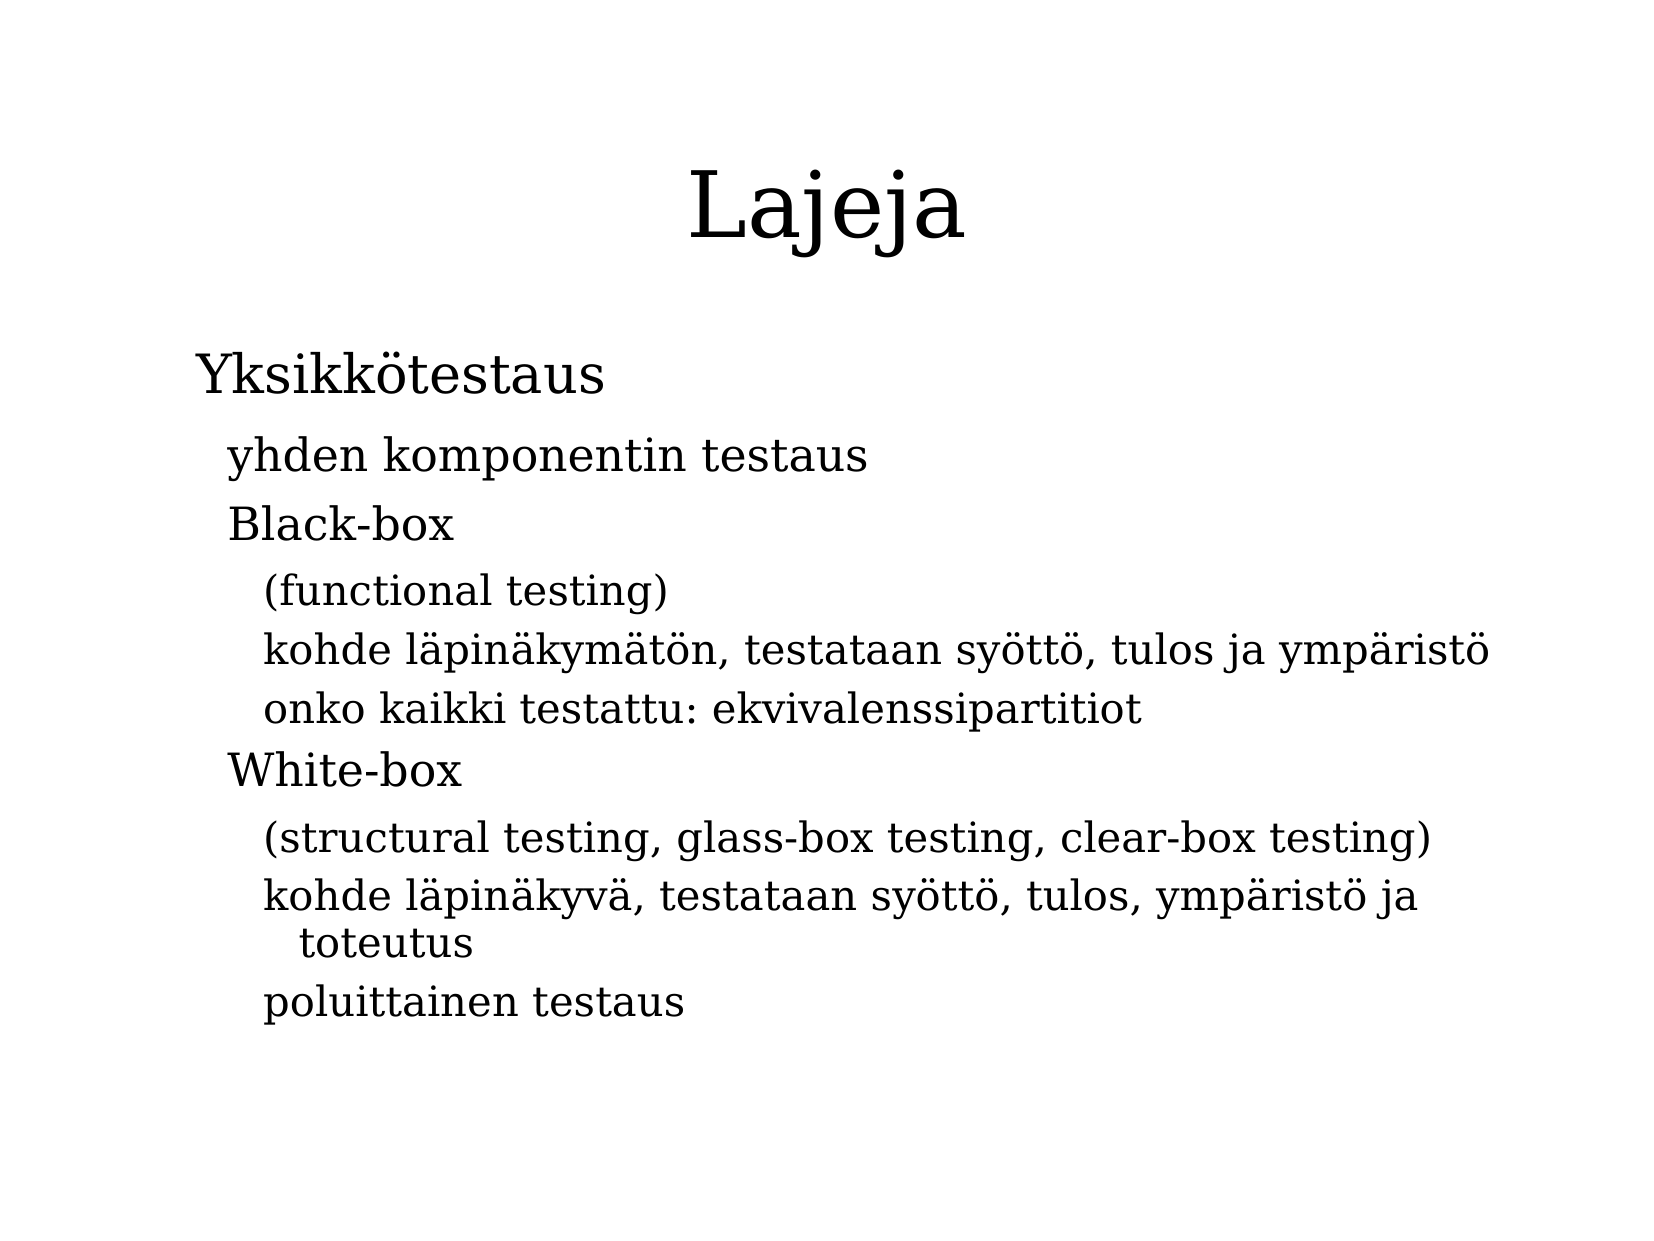

# Lajeja
Yksikkötestaus
yhden komponentin testaus
Black-box
(functional testing)
kohde läpinäkymätön, testataan syöttö, tulos ja ympäristö
onko kaikki testattu: ekvivalenssipartitiot
White-box
(structural testing, glass-box testing, clear-box testing)
kohde läpinäkyvä, testataan syöttö, tulos, ympäristö ja toteutus
poluittainen testaus